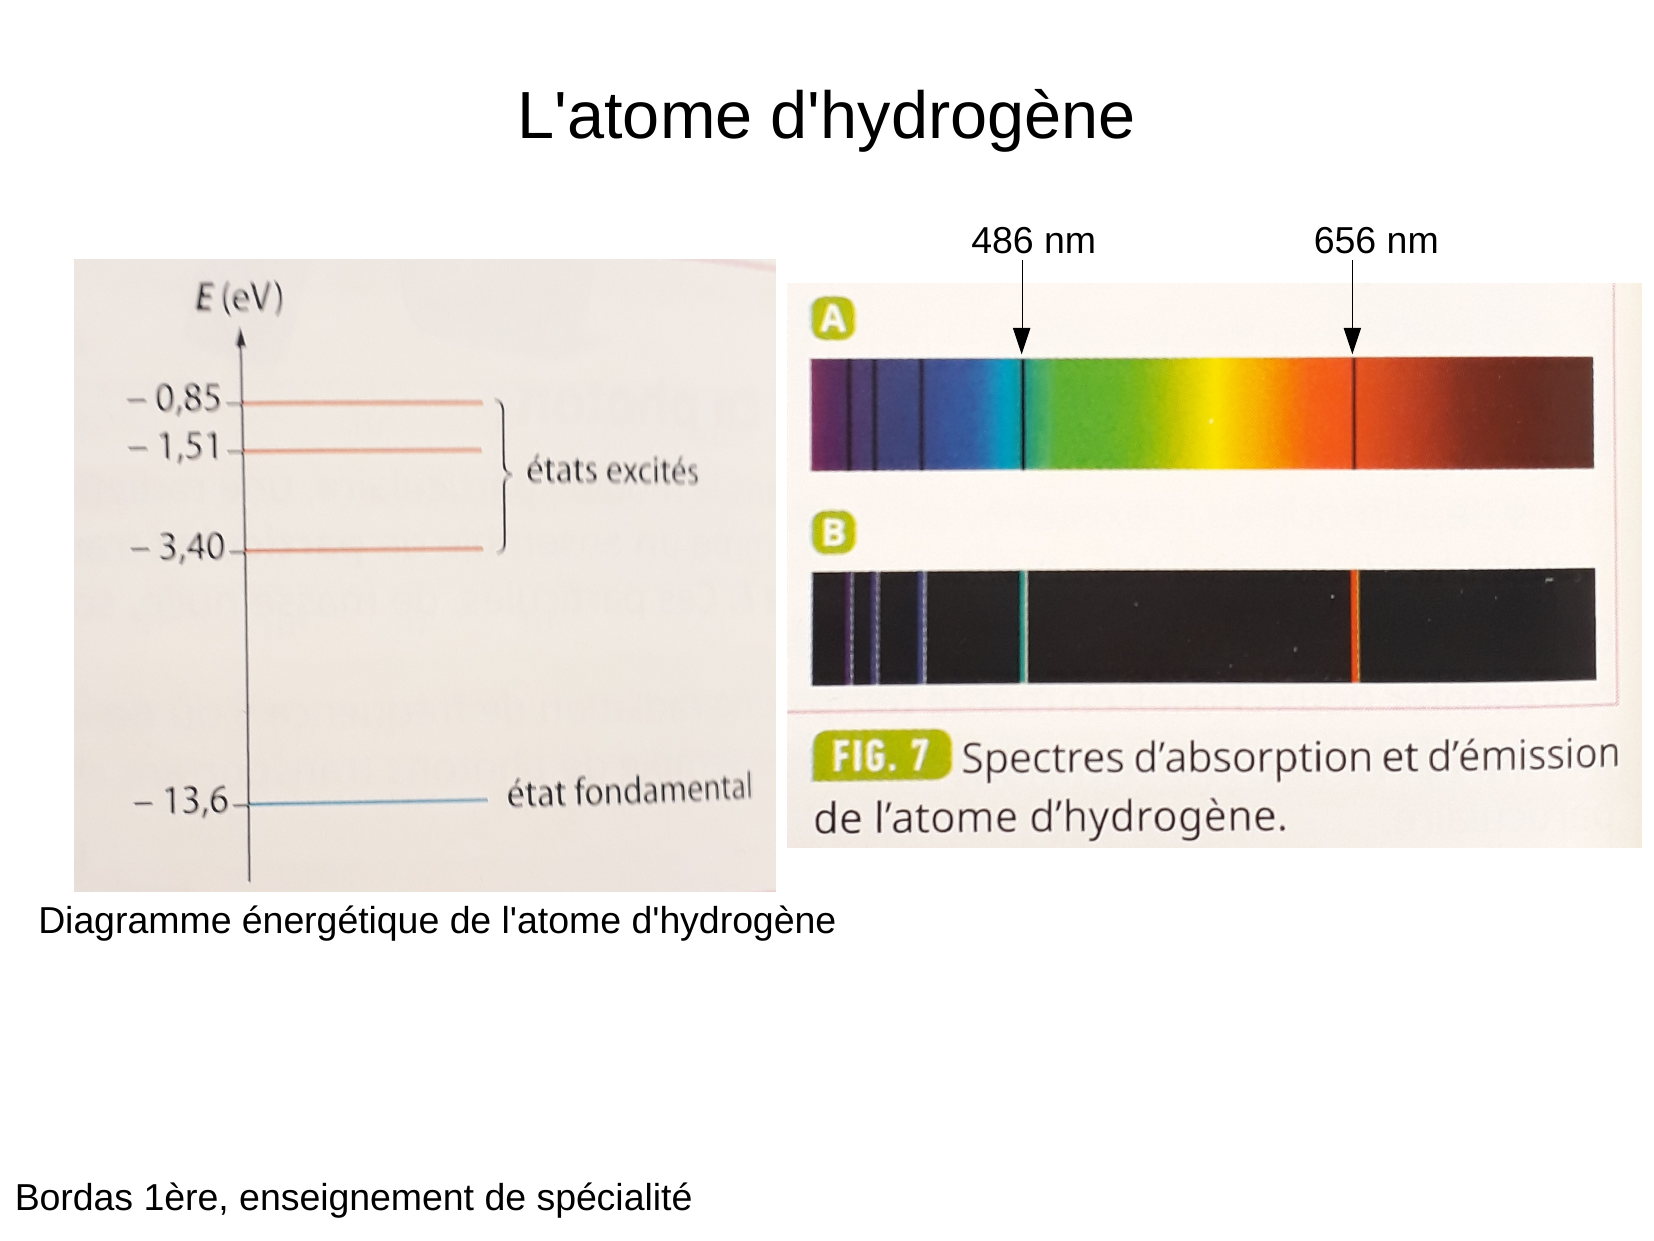

L'atome d'hydrogène
486 nm
656 nm
Diagramme énergétique de l'atome d'hydrogène
Bordas 1ère, enseignement de spécialité